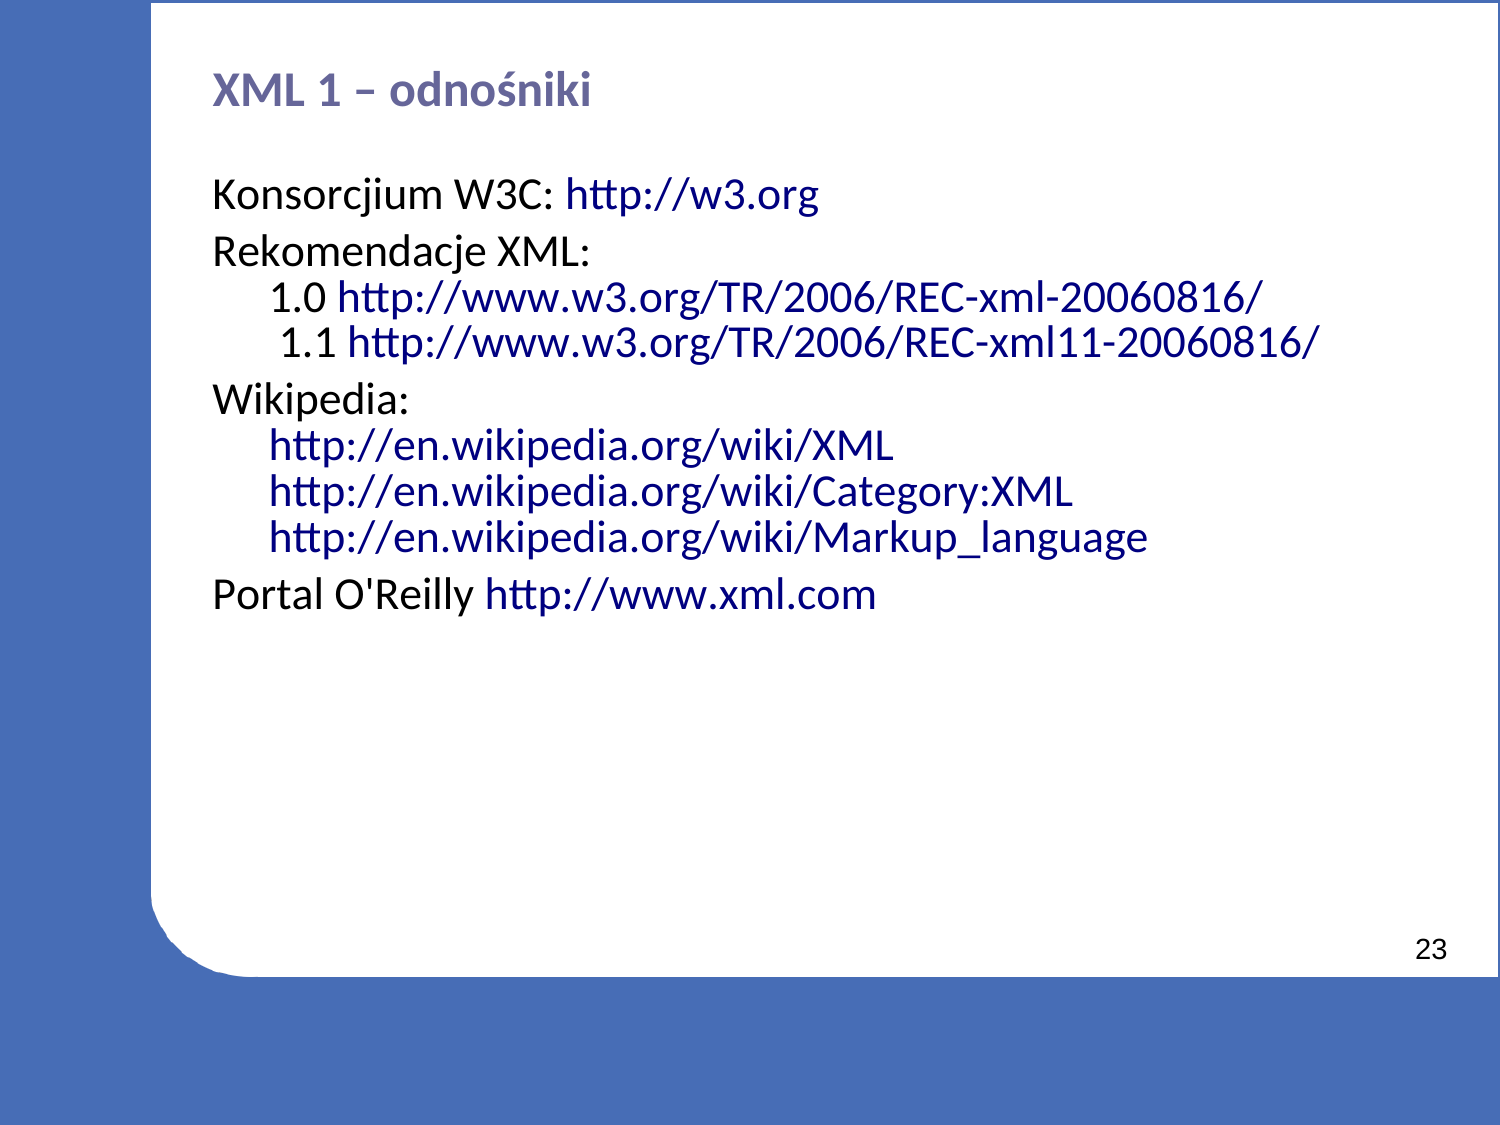

# XML 1 – odnośniki
Konsorcjium W3C: http://w3.org
Rekomendacje XML:
1.0 http://www.w3.org/TR/2006/REC-xml-20060816/
 1.1 http://www.w3.org/TR/2006/REC-xml11-20060816/
Wikipedia:
http://en.wikipedia.org/wiki/XML
http://en.wikipedia.org/wiki/Category:XML
http://en.wikipedia.org/wiki/Markup_language
Portal O'Reilly http://www.xml.com
23